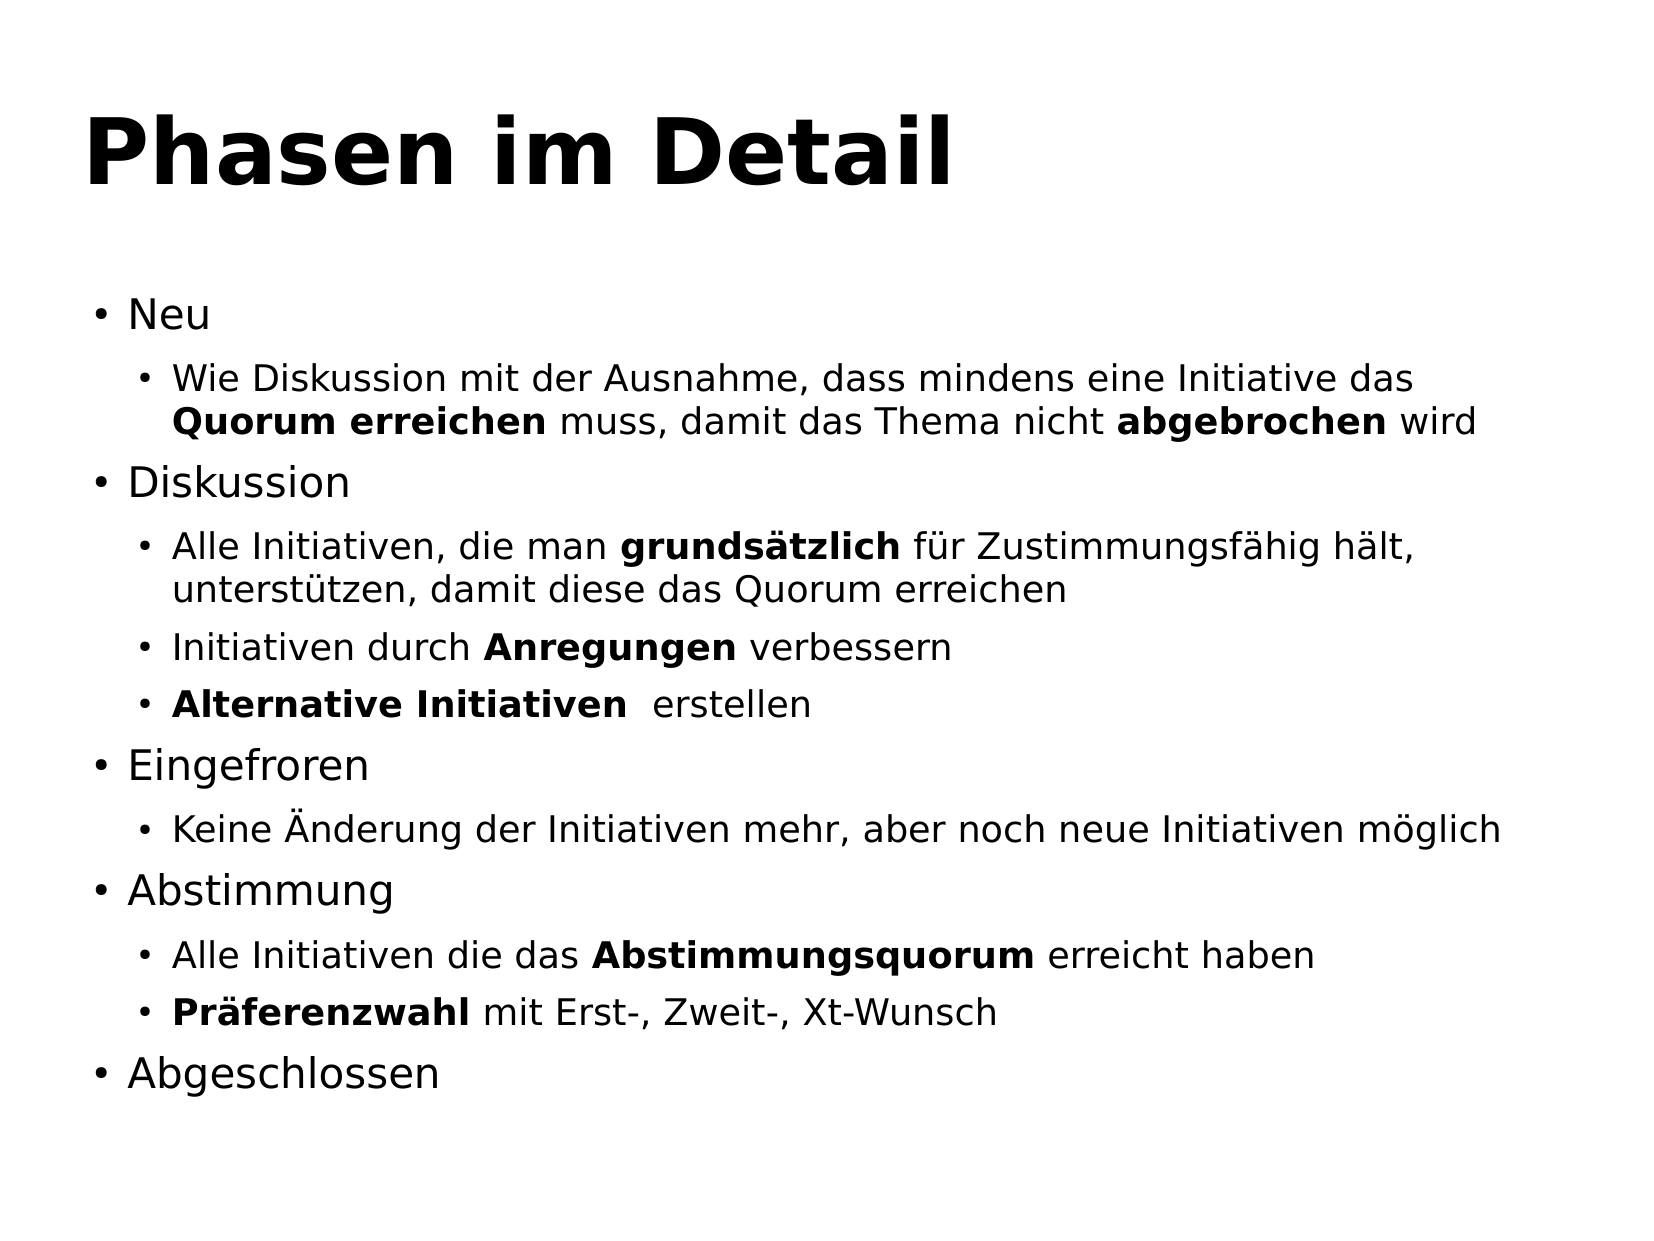

# Phasen im Detail
Neu
Wie Diskussion mit der Ausnahme, dass mindens eine Initiative das Quorum erreichen muss, damit das Thema nicht abgebrochen wird
Diskussion
Alle Initiativen, die man grundsätzlich für Zustimmungsfähig hält, unterstützen, damit diese das Quorum erreichen
Initiativen durch Anregungen verbessern
Alternative Initiativen erstellen
Eingefroren
Keine Änderung der Initiativen mehr, aber noch neue Initiativen möglich
Abstimmung
Alle Initiativen die das Abstimmungsquorum erreicht haben
Präferenzwahl mit Erst-, Zweit-, Xt-Wunsch
Abgeschlossen